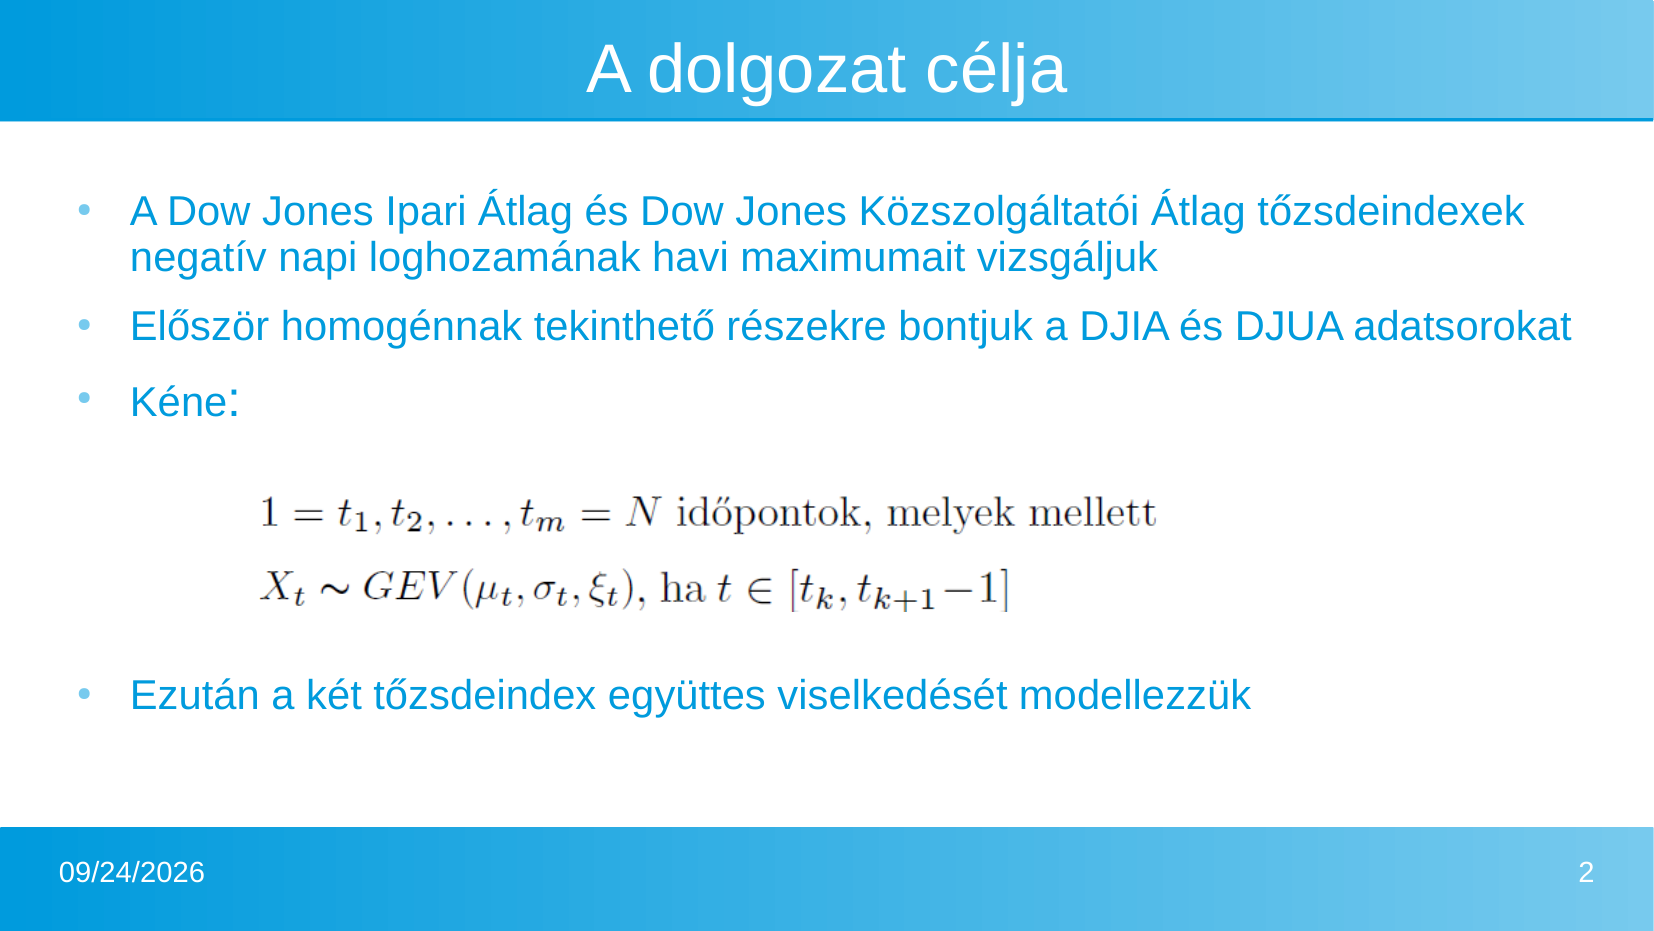

# A dolgozat célja
A Dow Jones Ipari Átlag és Dow Jones Közszolgáltatói Átlag tőzsdeindexek negatív napi loghozamának havi maximumait vizsgáljuk
Először homogénnak tekinthető részekre bontjuk a DJIA és DJUA adatsorokat
Kéne:
Ezután a két tőzsdeindex együttes viselkedését modellezzük
2